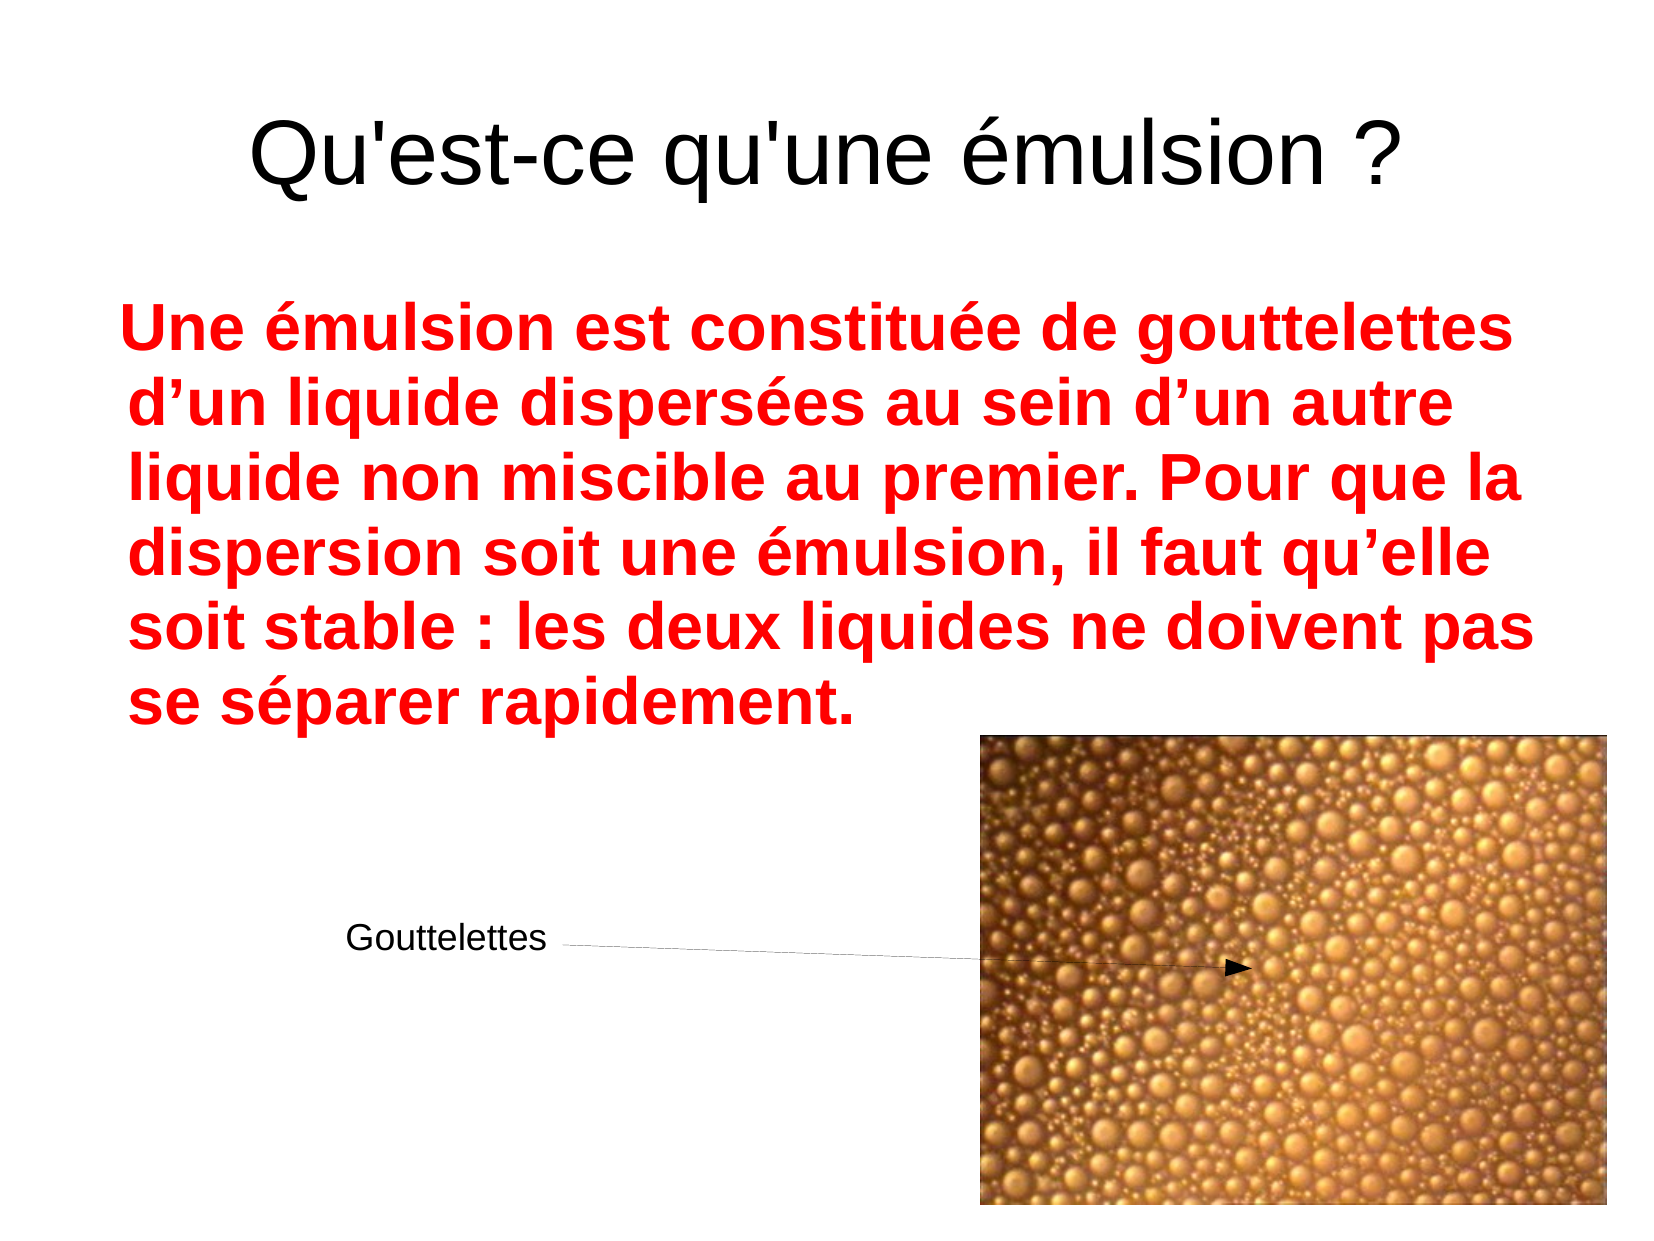

# Qu'est-ce qu'une émulsion ?
 Une émulsion est constituée de gouttelettes d’un liquide dispersées au sein d’un autre liquide non miscible au premier. Pour que la dispersion soit une émulsion, il faut qu’elle soit stable : les deux liquides ne doivent pas se séparer rapidement.
Gouttelettes